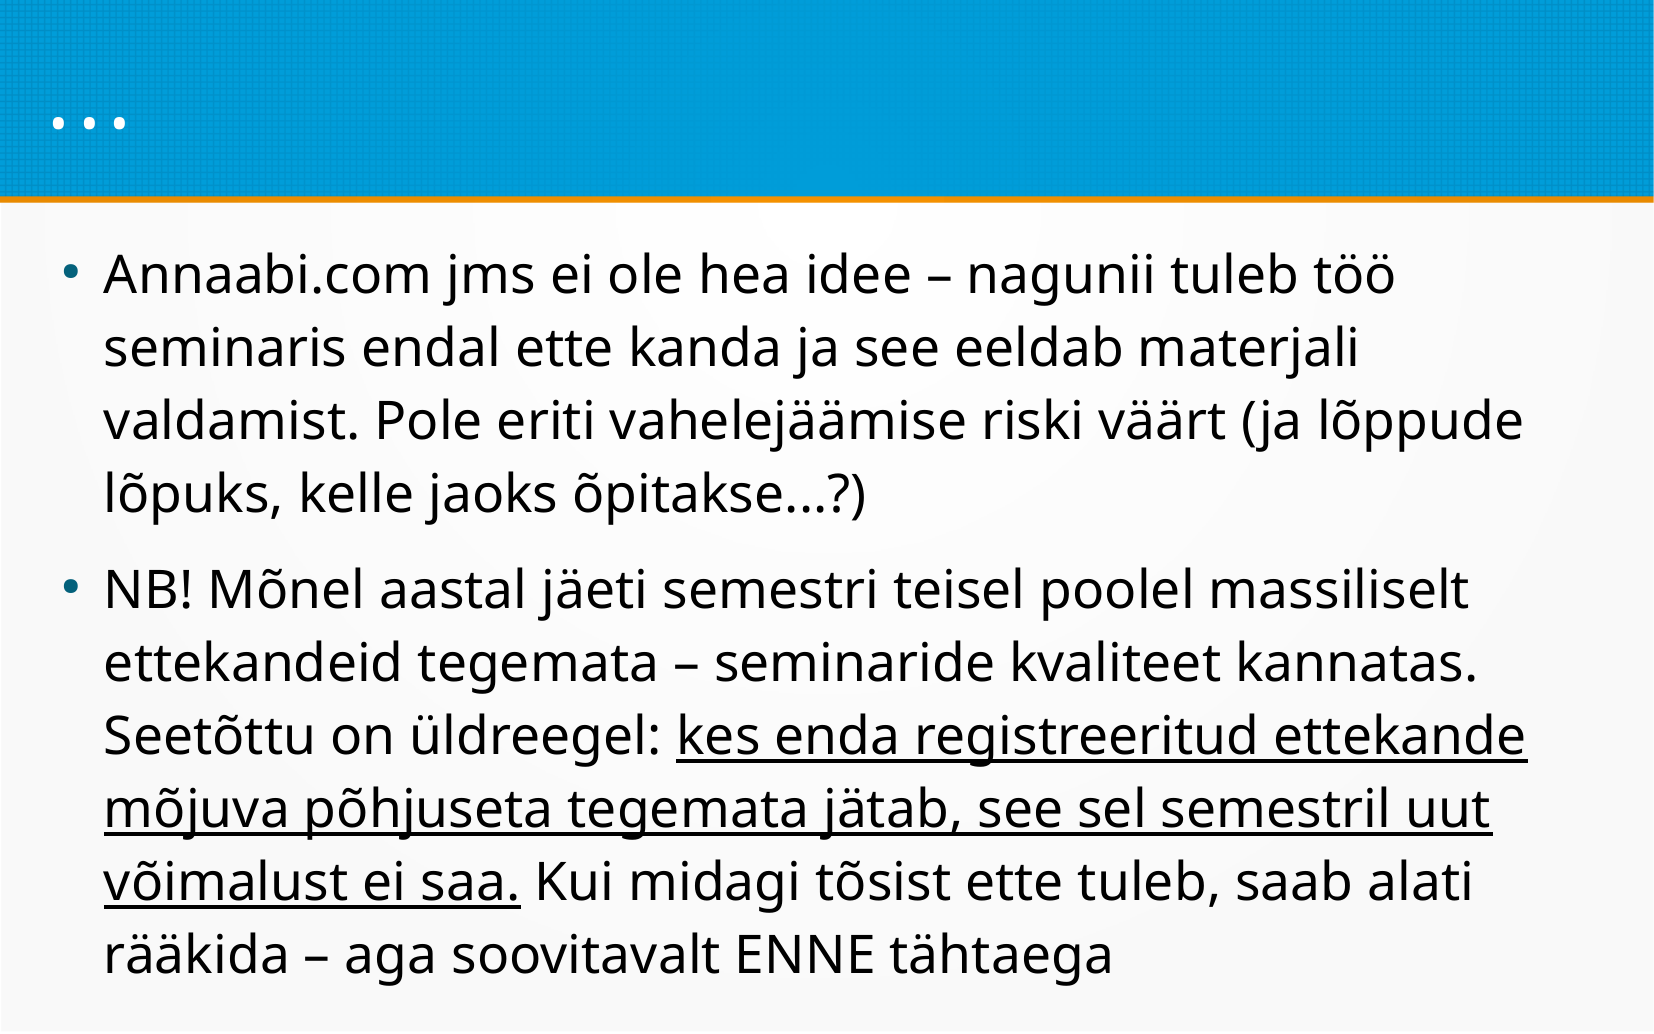

# ...
Annaabi.com jms ei ole hea idee – nagunii tuleb töö seminaris endal ette kanda ja see eeldab materjali valdamist. Pole eriti vahelejäämise riski väärt (ja lõppude lõpuks, kelle jaoks õpitakse...?)
NB! Mõnel aastal jäeti semestri teisel poolel massiliselt ettekandeid tegemata – seminaride kvaliteet kannatas. Seetõttu on üldreegel: kes enda registreeritud ettekande mõjuva põhjuseta tegemata jätab, see sel semestril uut võimalust ei saa. Kui midagi tõsist ette tuleb, saab alati rääkida – aga soovitavalt ENNE tähtaega